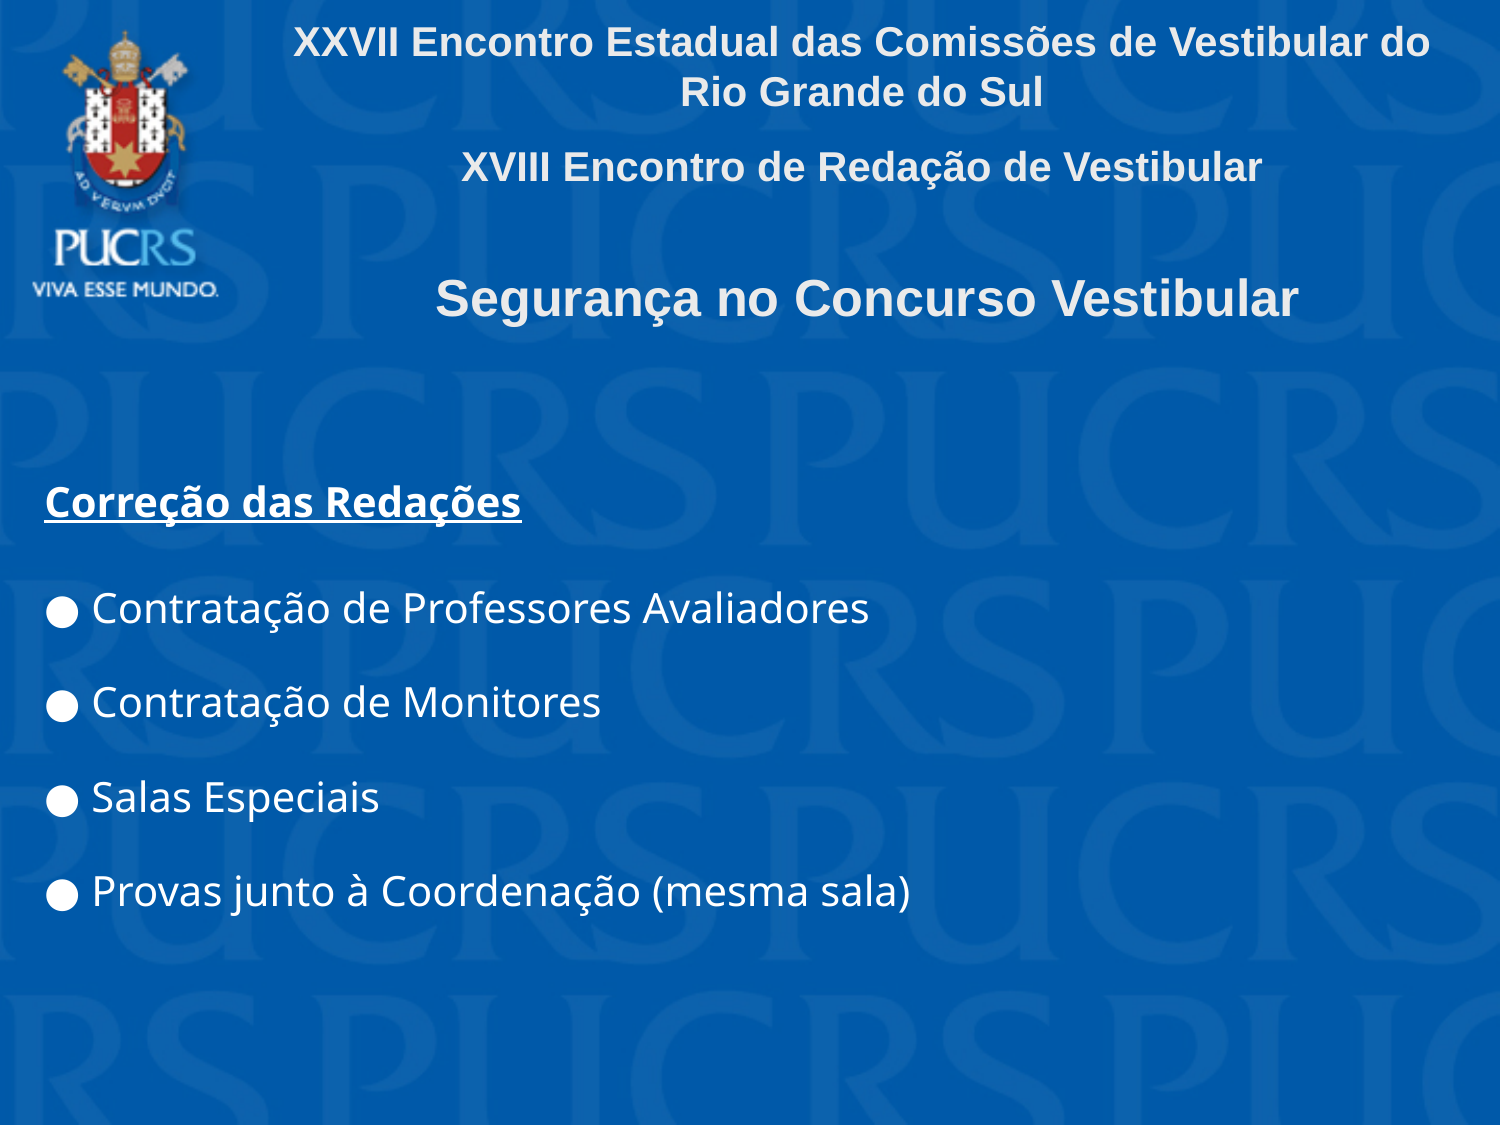

XXVII Encontro Estadual das Comissões de Vestibular do Rio Grande do Sul
 
XVIII Encontro de Redação de Vestibular
 
 Segurança no Concurso Vestibular
Correção das Redações
● Contratação de Professores Avaliadores
● Contratação de Monitores
● Salas Especiais
● Provas junto à Coordenação (mesma sala)